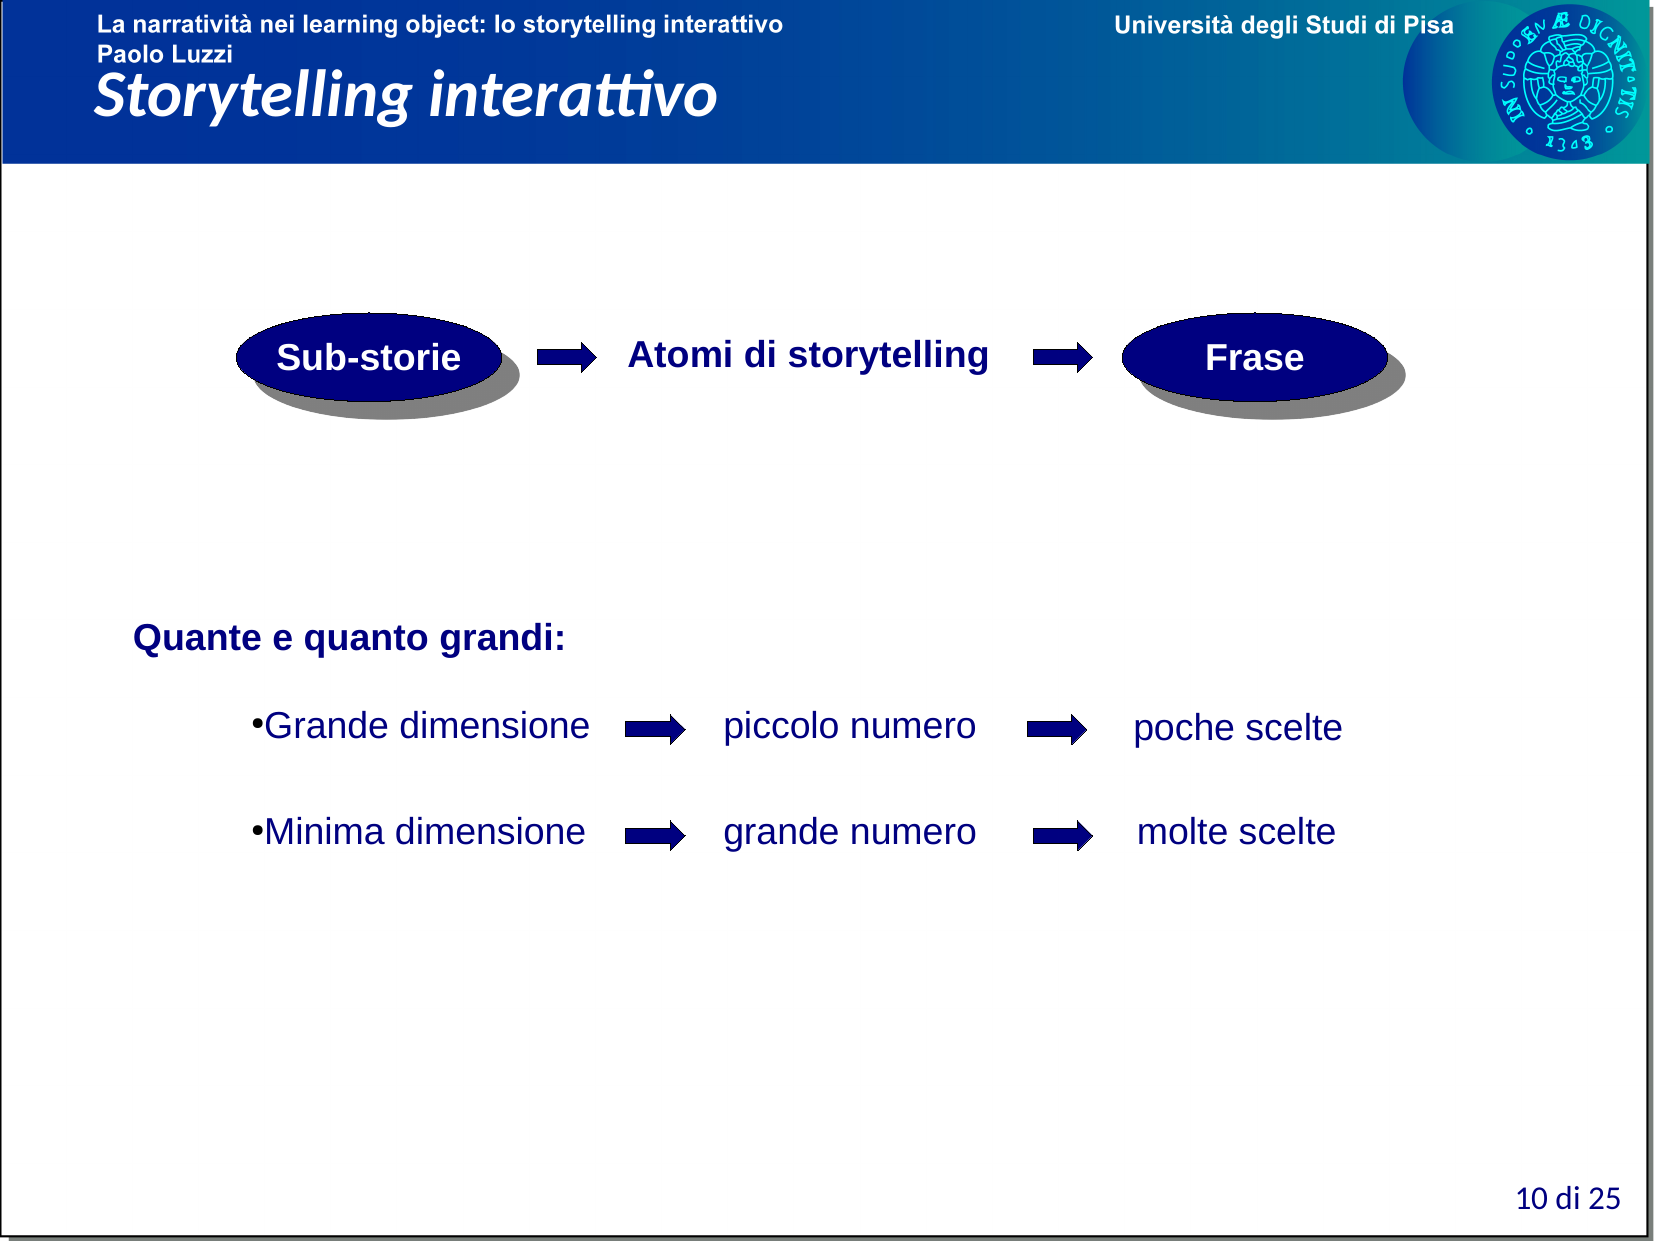

Storytelling interattivo
Sub-storie
Frase
Atomi di storytelling
Quante e quanto grandi:
Grande dimensione
piccolo numero
poche scelte
Minima dimensione
grande numero
molte scelte
10
10 di 25